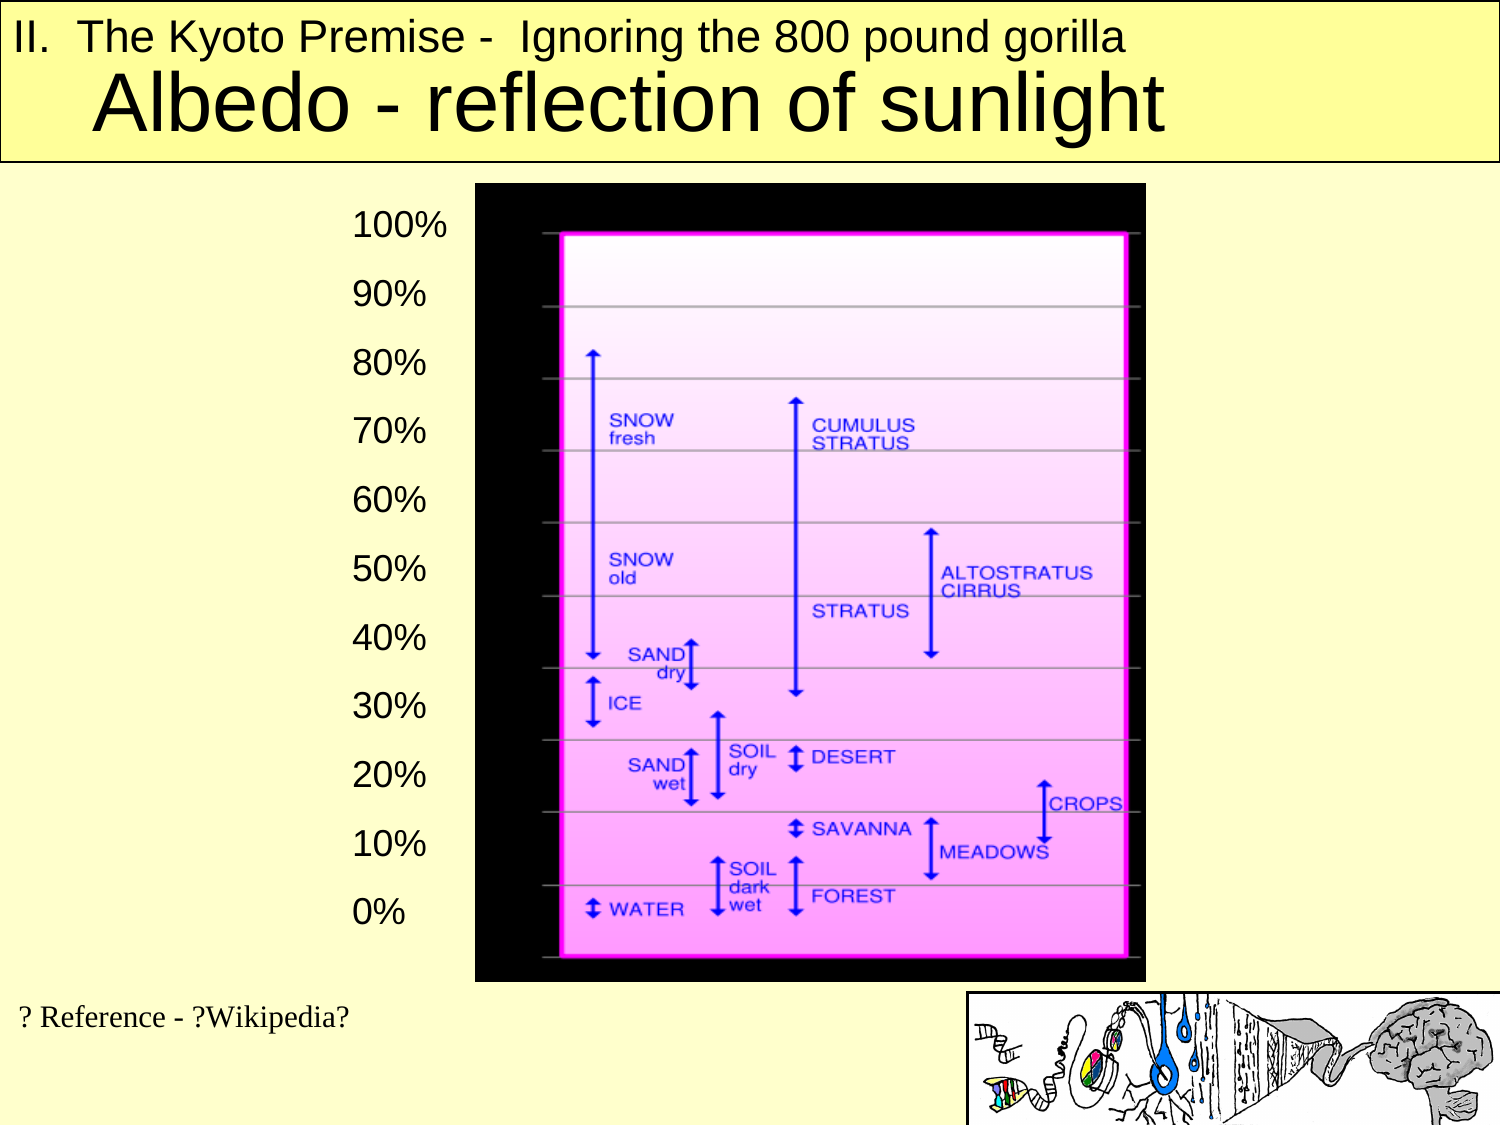

# II. The Kyoto Premise - Ignoring the 800 pound gorilla Albedo - reflection of sunlight
100%
90%
80%
70%
60%
50%
40%
30%
20%
10%
0%
? Reference - ?Wikipedia?